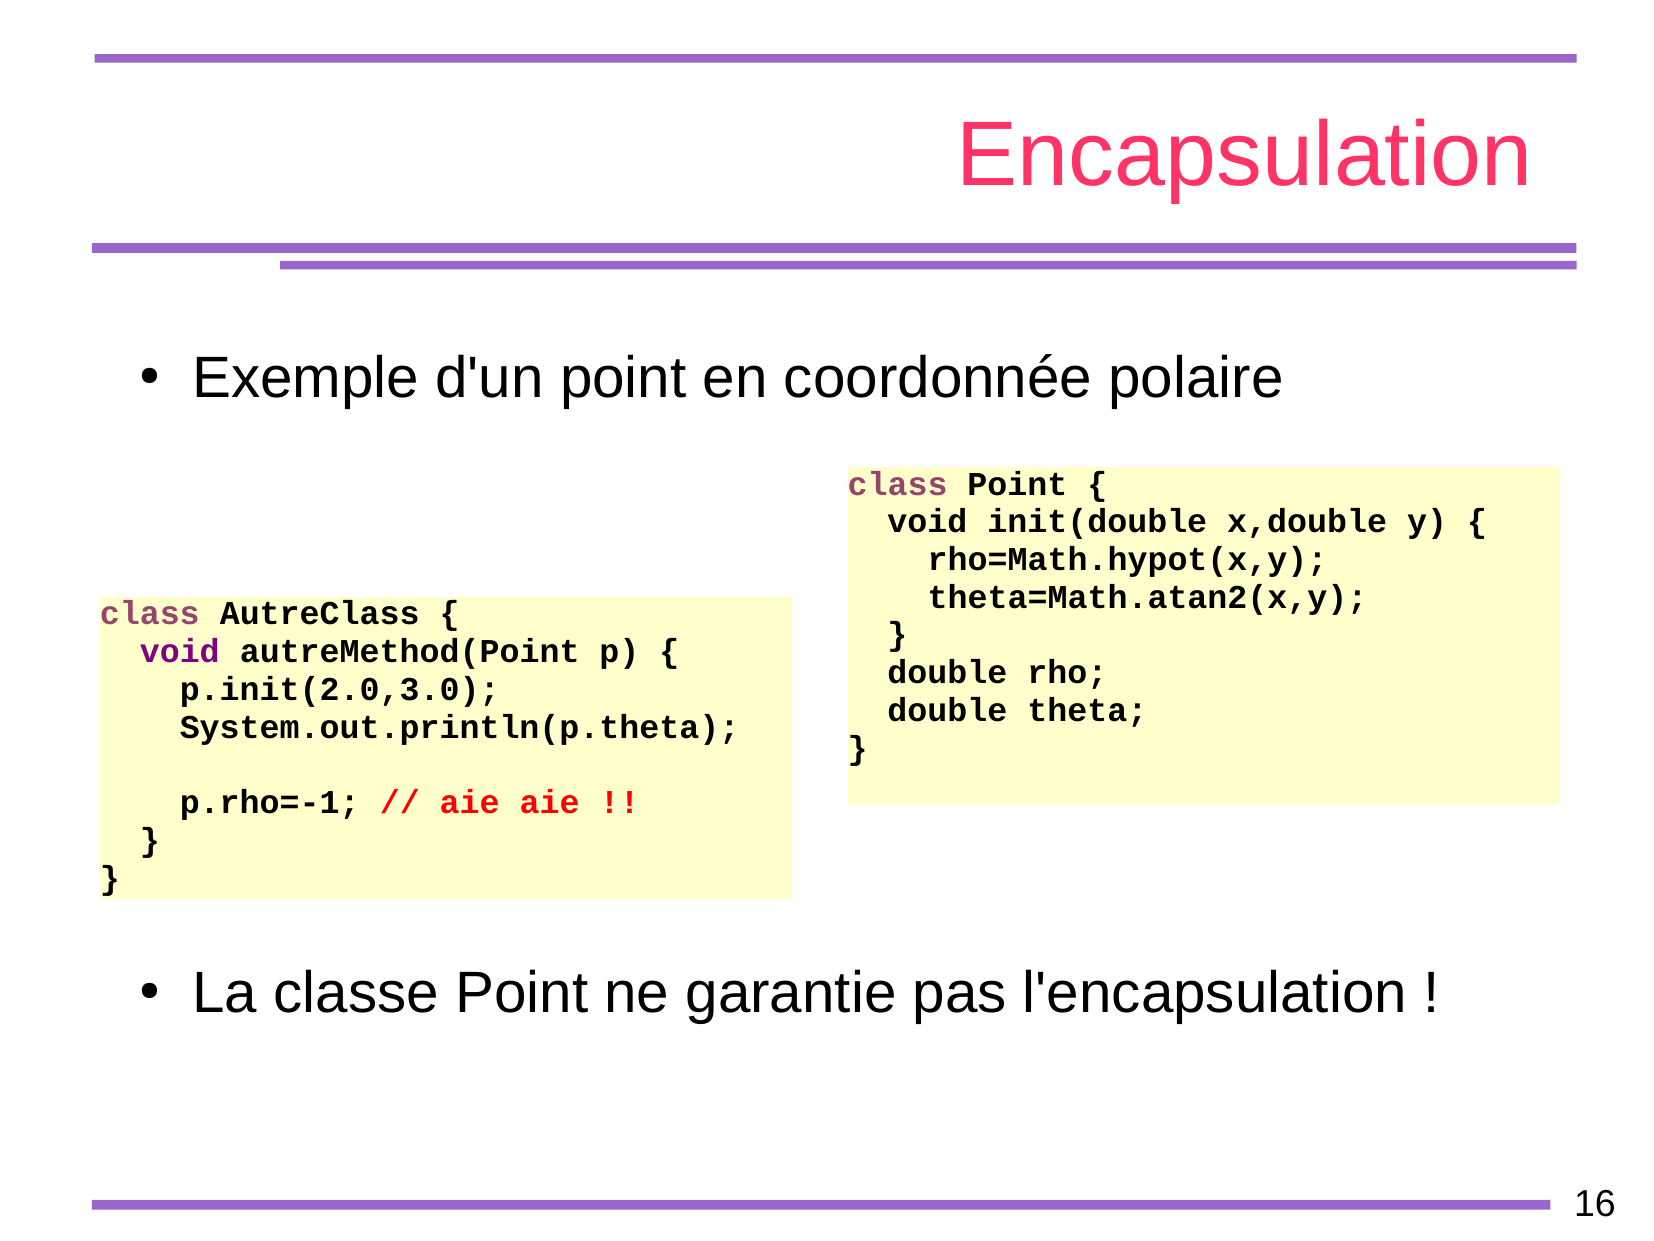

# Encapsulation
Exemple d'un point en coordonnée polaire
La classe Point ne garantie pas l'encapsulation !
class Point {
 void init(double x,double y) {
 rho=Math.hypot(x,y);
 theta=Math.atan2(x,y);
 }
 double rho;
 double theta;
}
class AutreClass {
 void autreMethod(Point p) {
 p.init(2.0,3.0);
 System.out.println(p.theta);
 p.rho=-1; // aie aie !!
 }
}